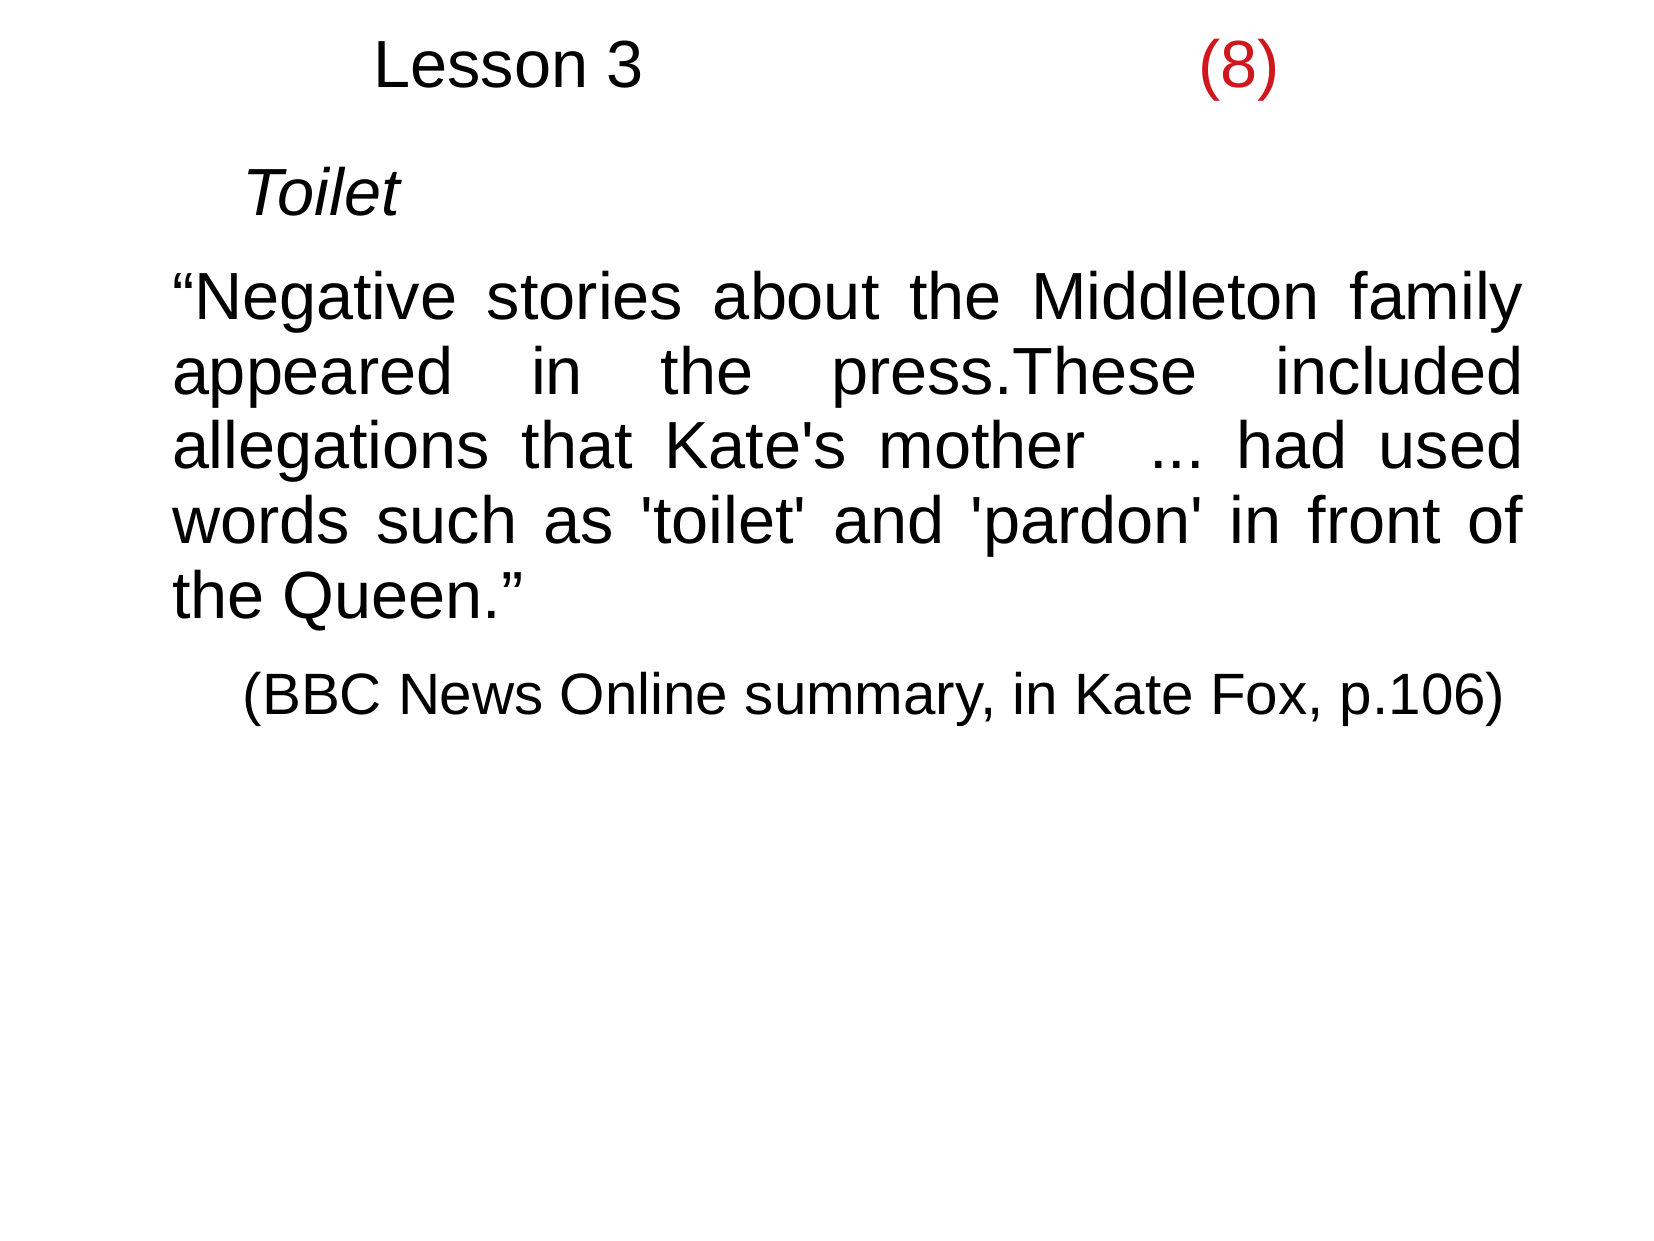

# Lesson 3 (8)
Toilet
“Negative stories about the Middleton family appeared in the press.These included allegations that Kate's mother ... had used words such as 'toilet' and 'pardon' in front of the Queen.”
(BBC News Online summary, in Kate Fox, p.106)